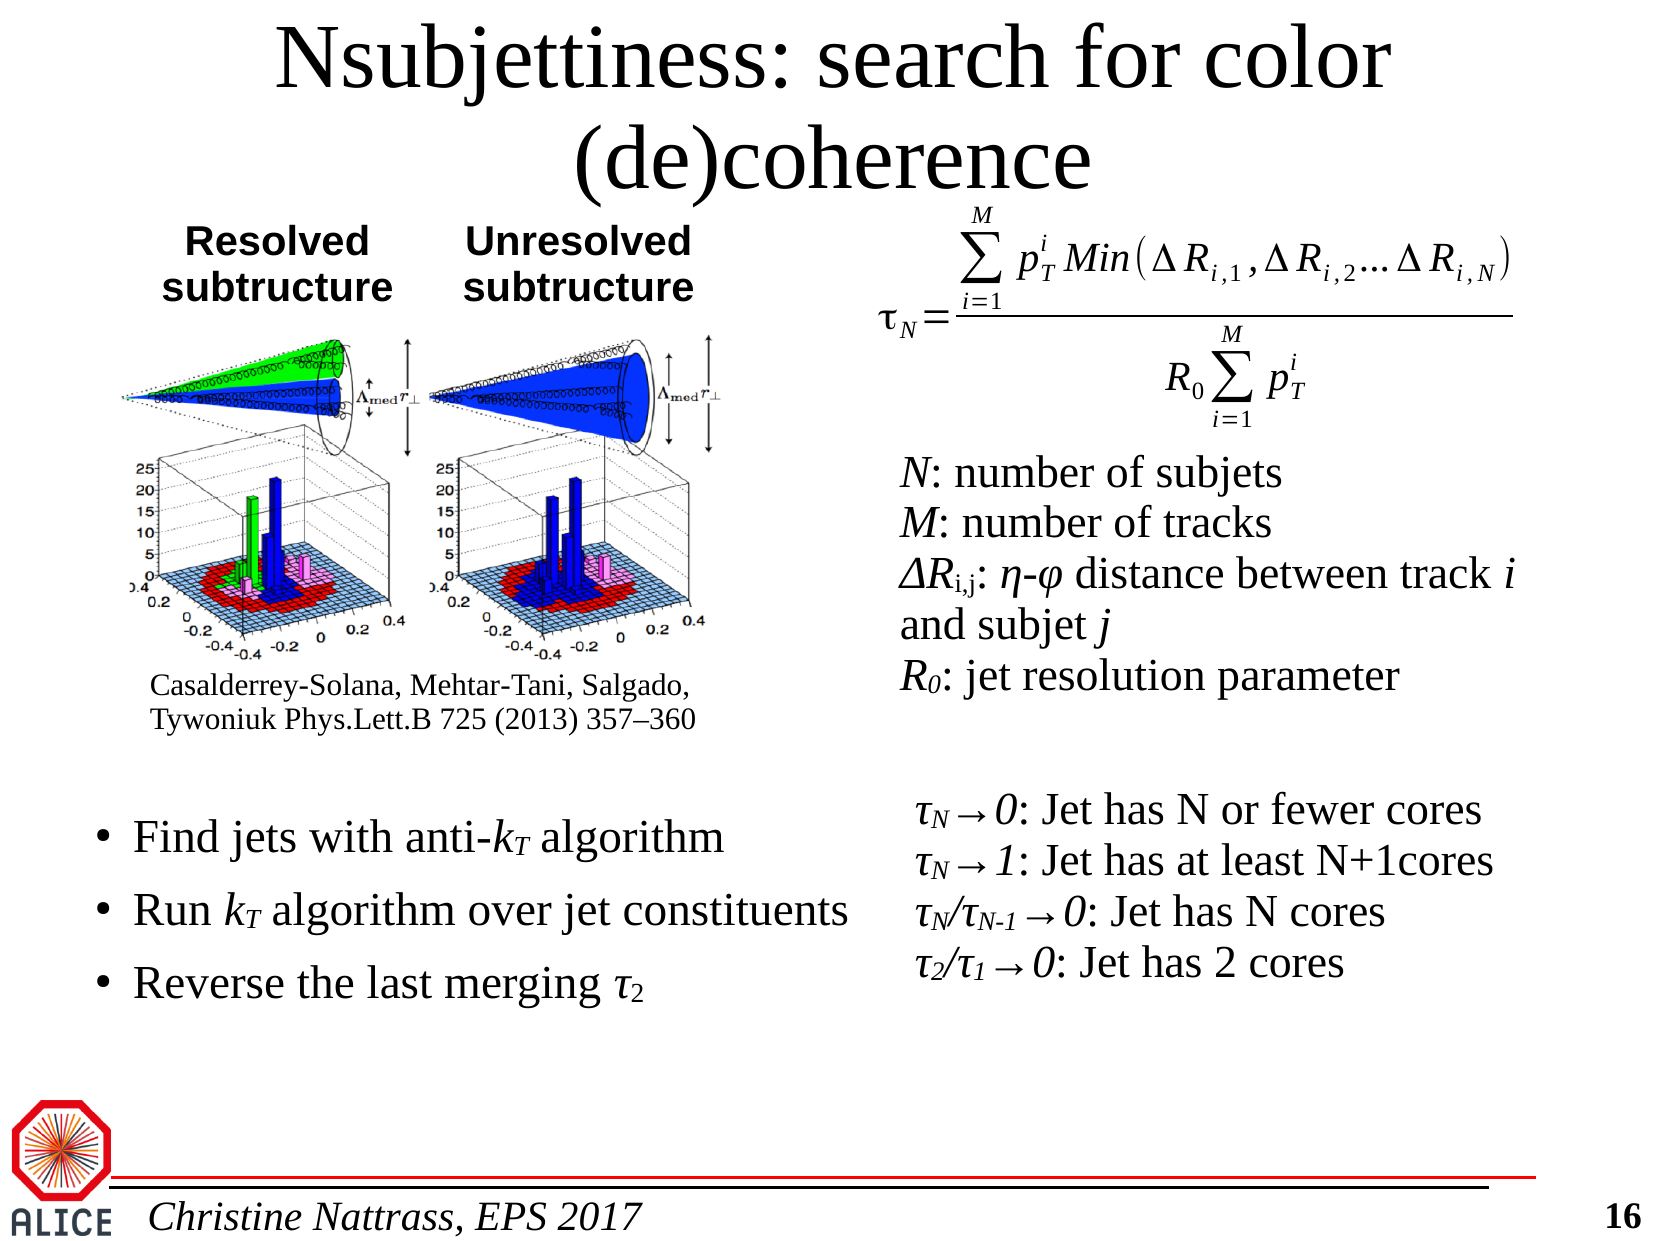

# Nsubjettiness: search for color (de)coherence
Resolved subtructure
Unresolved subtructure
Casalderrey-Solana, Mehtar­‐Tani, Salgado, Tywoniuk Phys.Lett.B 725 (2013) 357–360
N: number of subjets
M: number of tracks
ΔRi,j: η-φ distance between track i and subjet j
R0: jet resolution parameter
τN→0: Jet has N or fewer cores
τN→1: Jet has at least N+1cores
τN/τN-1→0: Jet has N cores
τ2/τ1→0: Jet has 2 cores
Find jets with anti-kT algorithm
Run kT algorithm over jet constituents
Reverse the last merging τ2